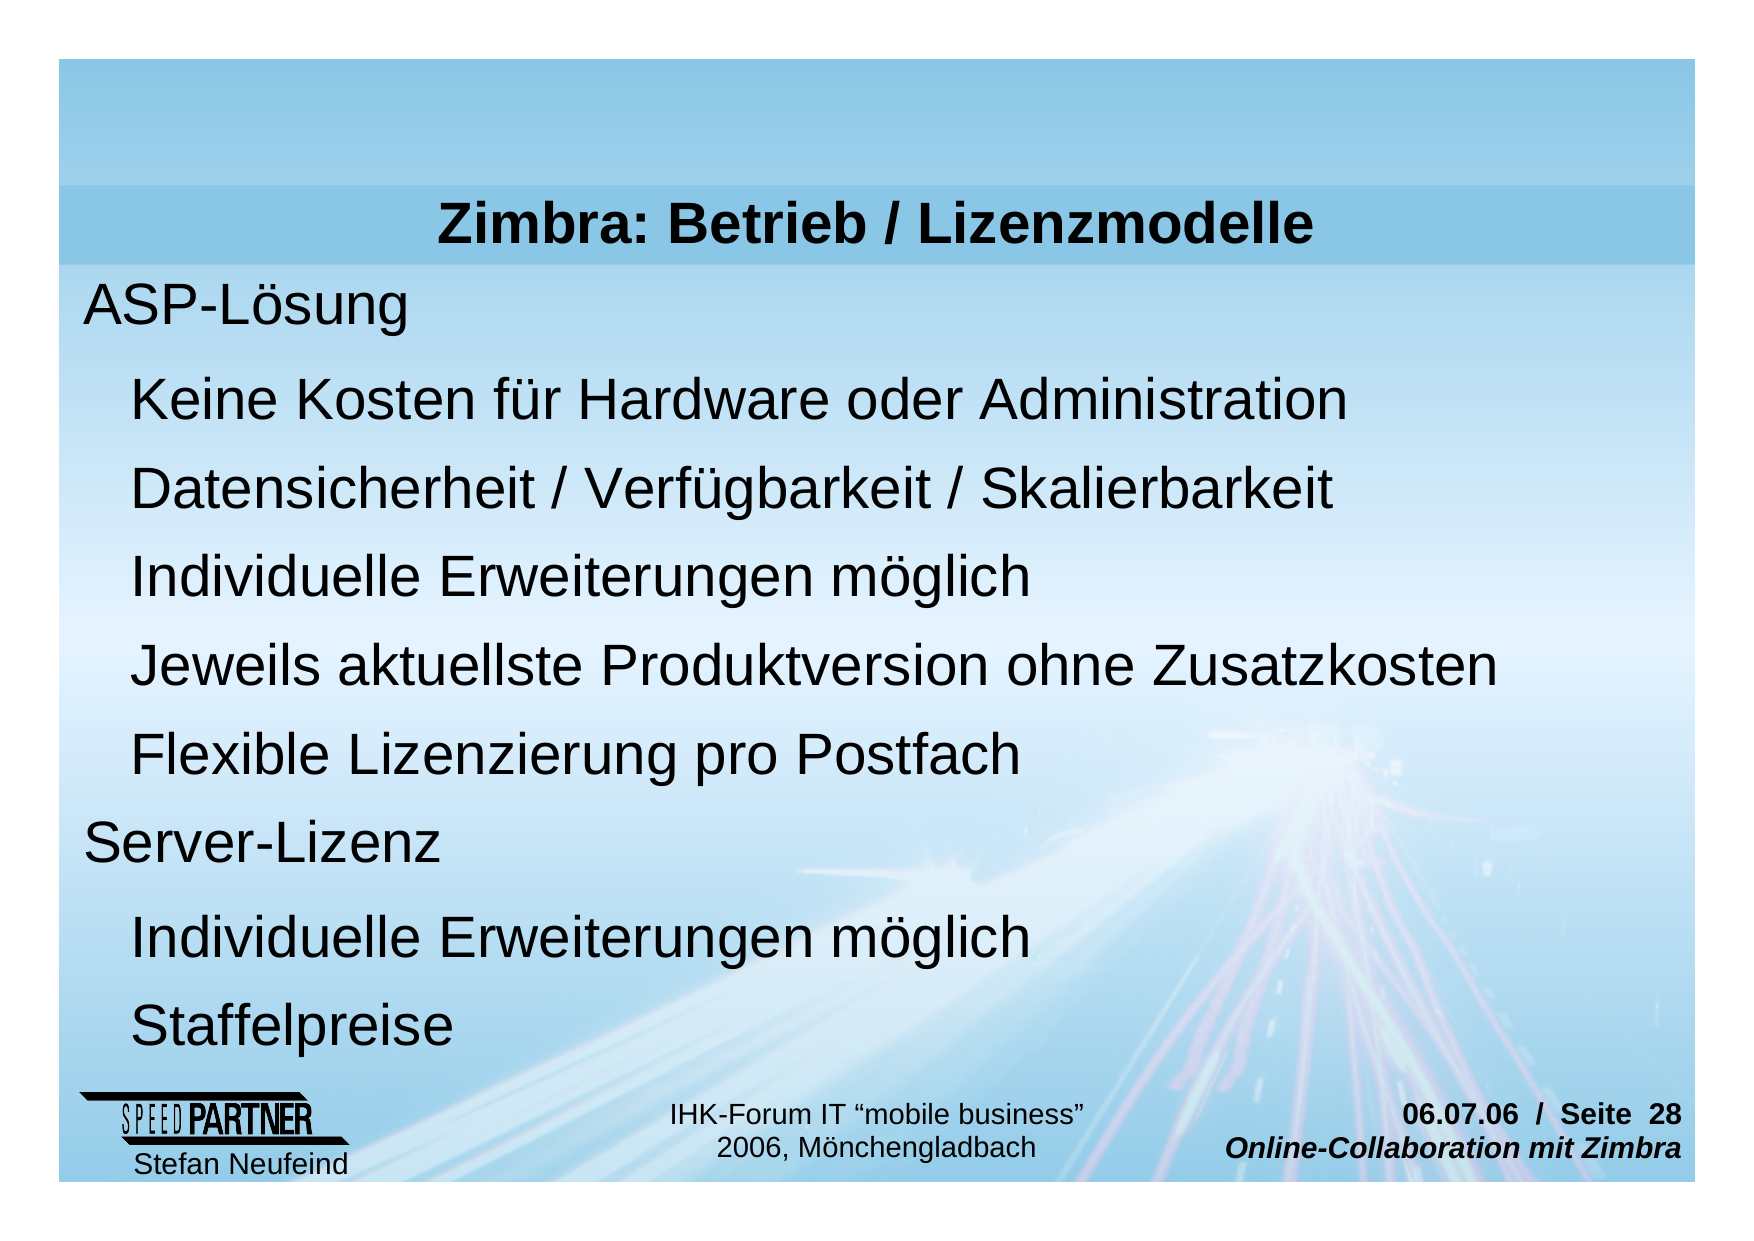

# Zimbra: Betrieb / Lizenzmodelle
ASP-Lösung
Keine Kosten für Hardware oder Administration
Datensicherheit / Verfügbarkeit / Skalierbarkeit
Individuelle Erweiterungen möglich
Jeweils aktuellste Produktversion ohne Zusatzkosten
Flexible Lizenzierung pro Postfach
Server-Lizenz
Individuelle Erweiterungen möglich
Staffelpreise